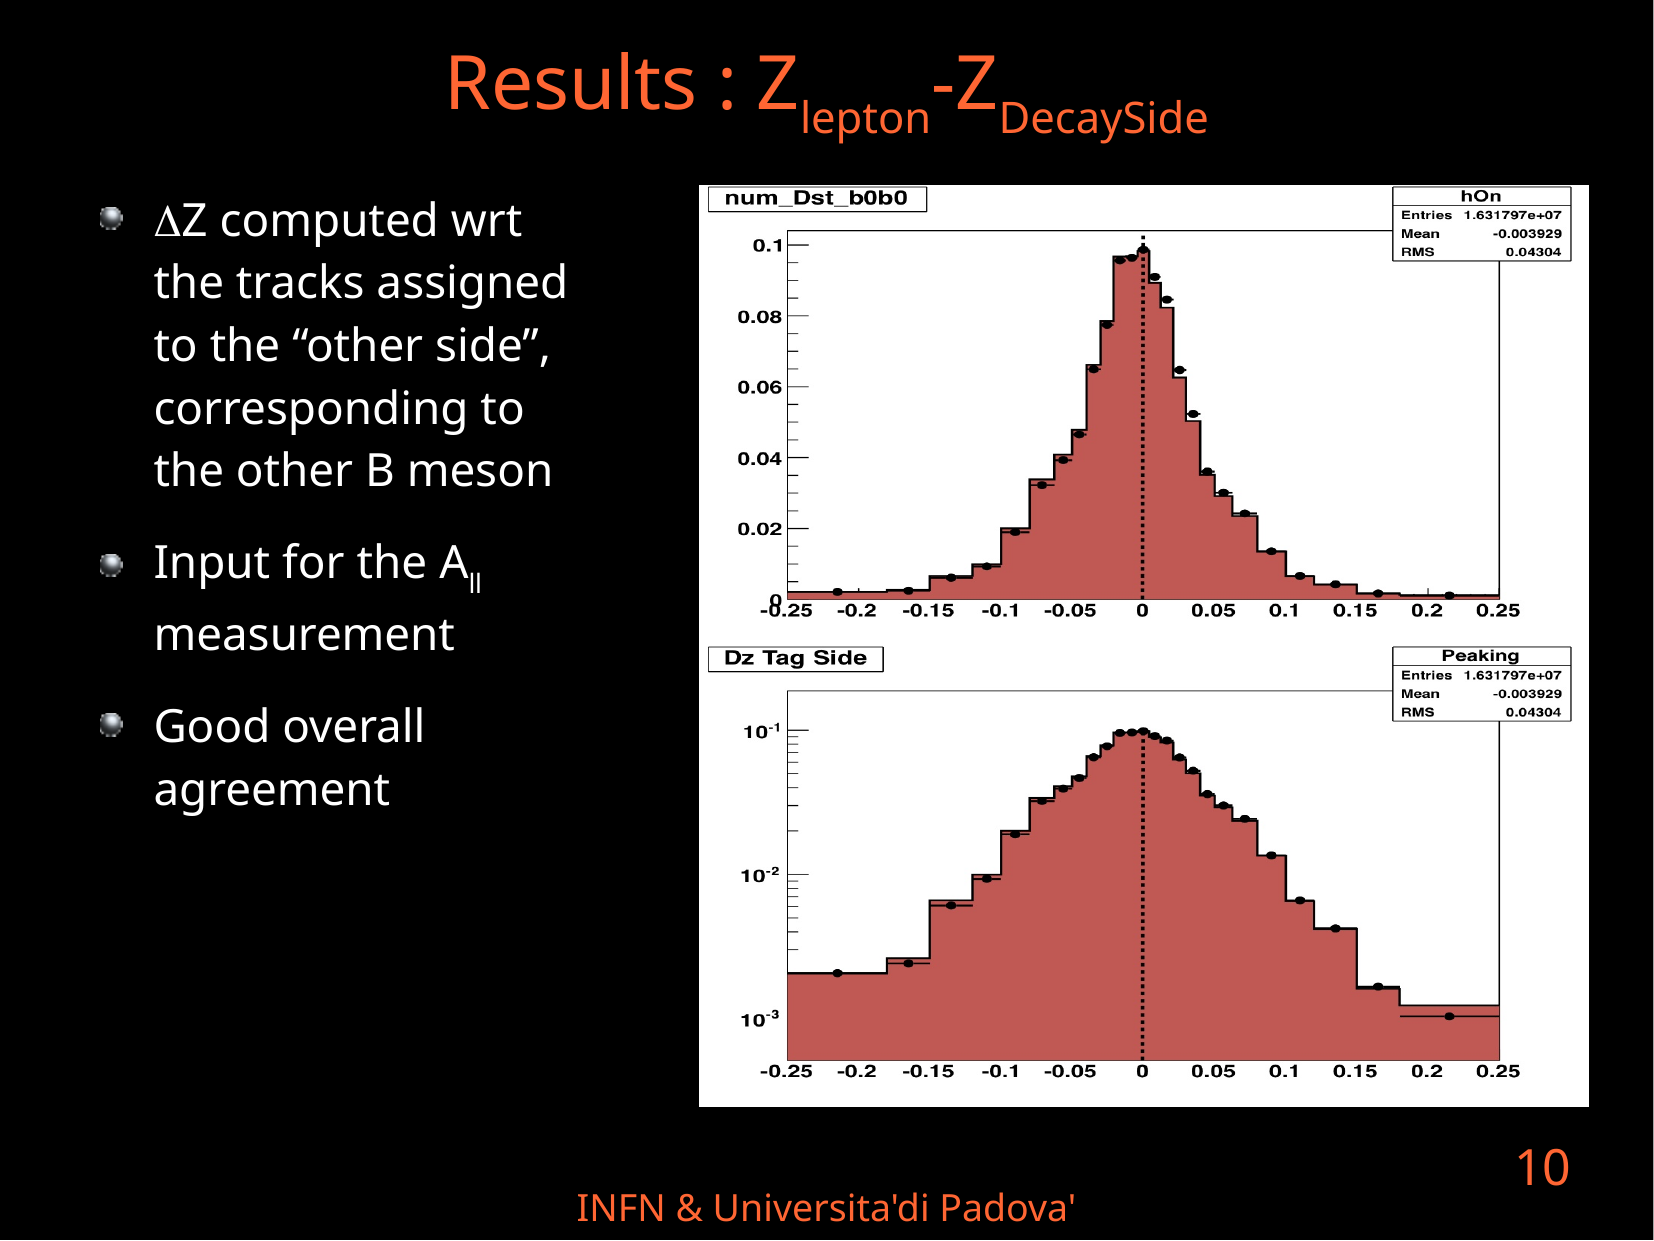

# Results : Zlepton-ZDecaySide
DZ computed wrt the tracks assigned to the “other side”, corresponding to the other B meson
Input for the All measurement
Good overall agreement